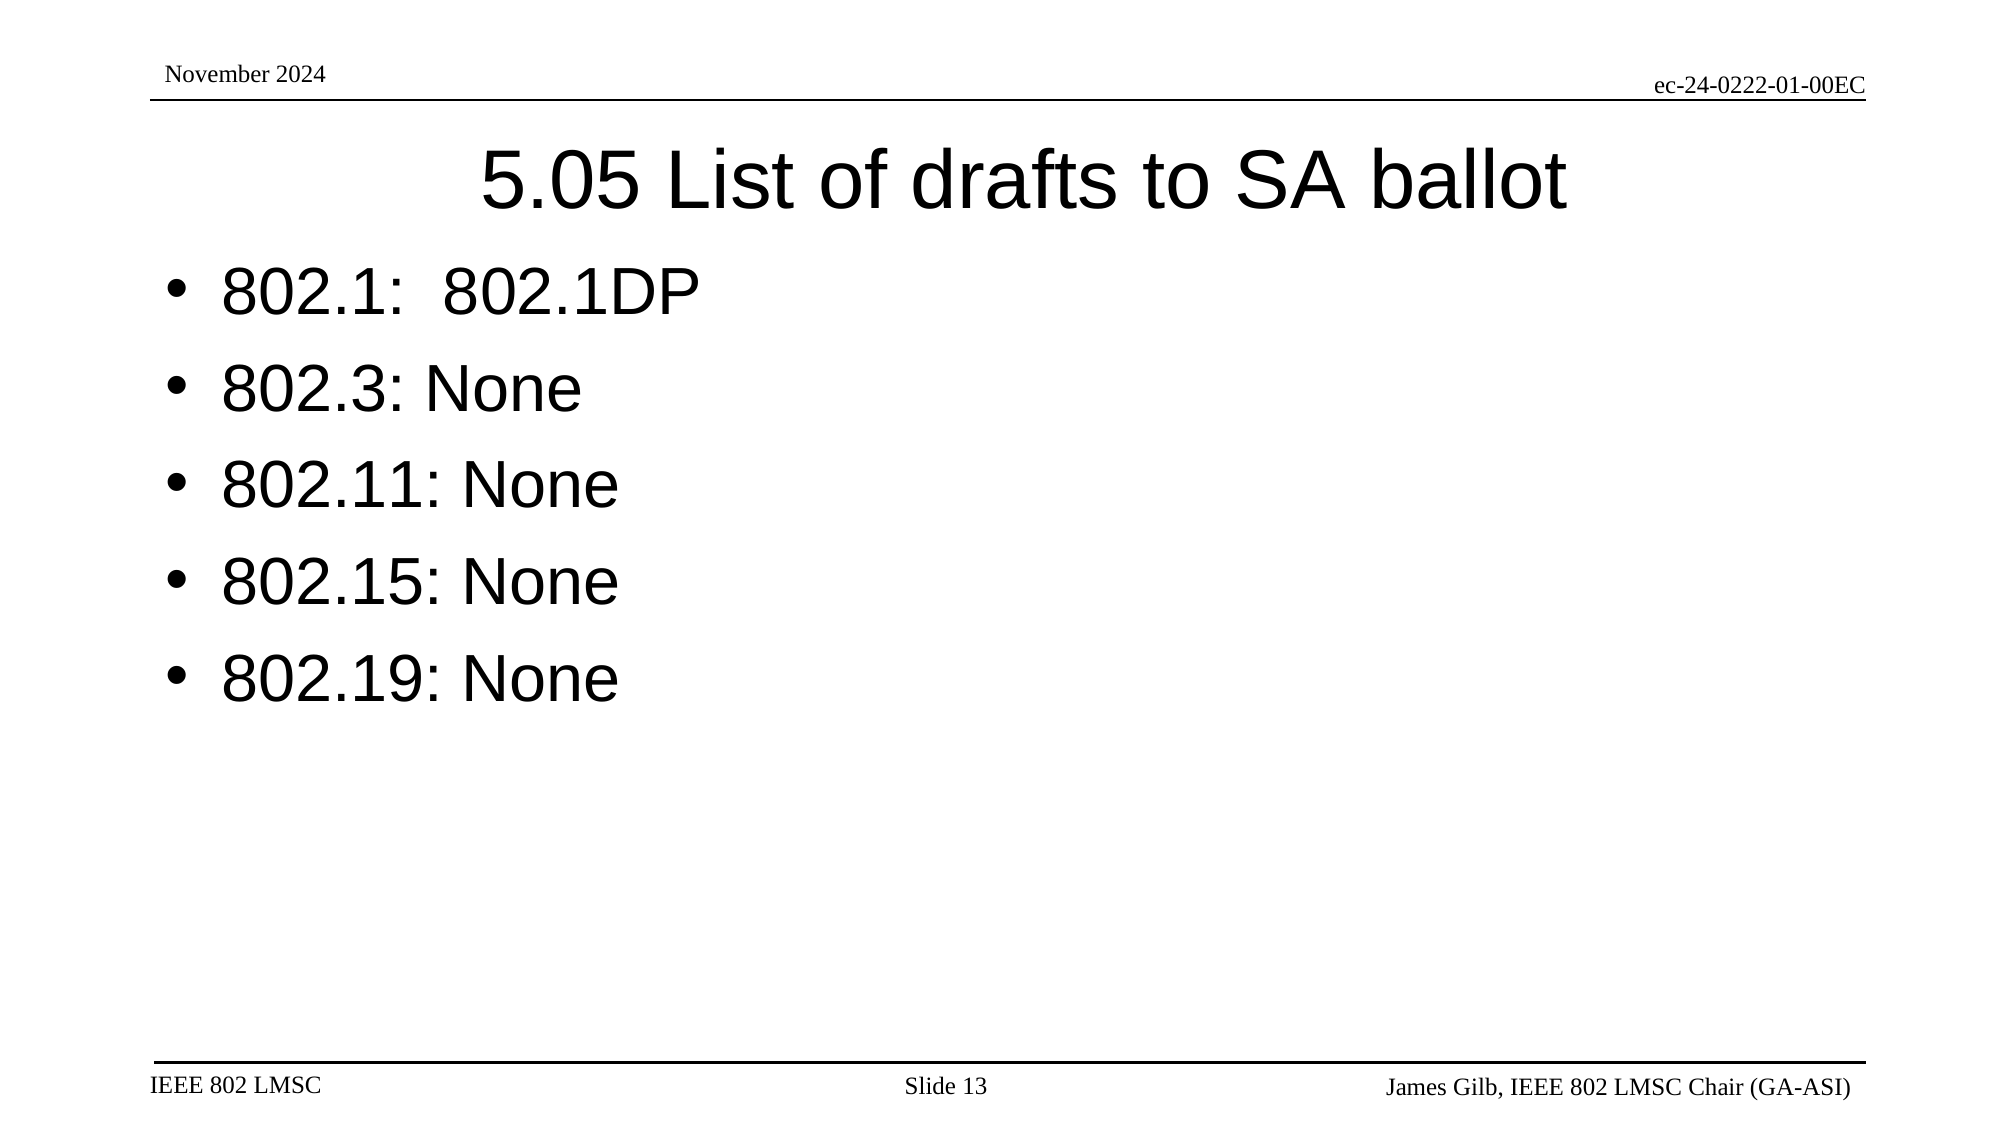

# 5.05 List of drafts to SA ballot
802.1: 802.1DP
802.3: None
802.11: None
802.15: None
802.19: None
13